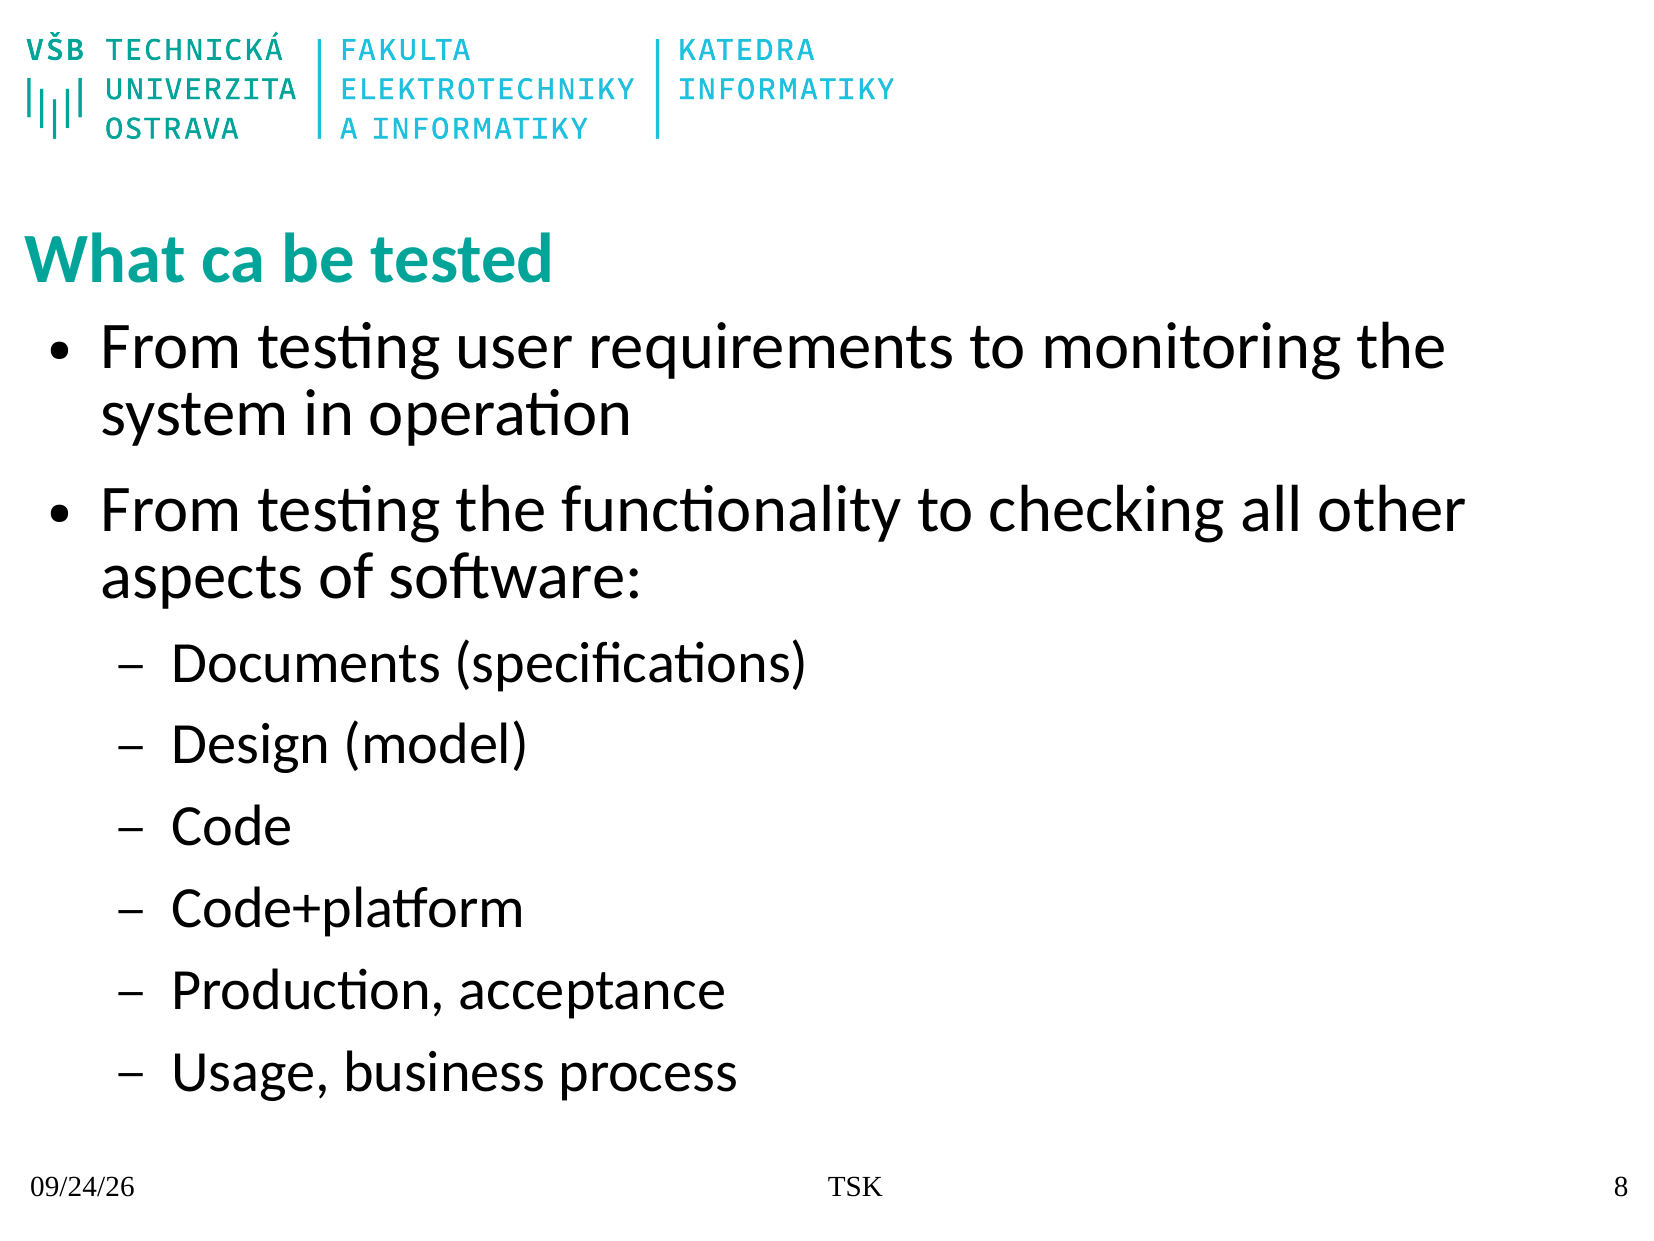

# What ca be tested
From testing user requirements to monitoring the system in operation
From testing the functionality to checking all other aspects of software:
Documents (specifications)
Design (model)
Code
Code+platform
Production, acceptance
Usage, business process
TSK
8